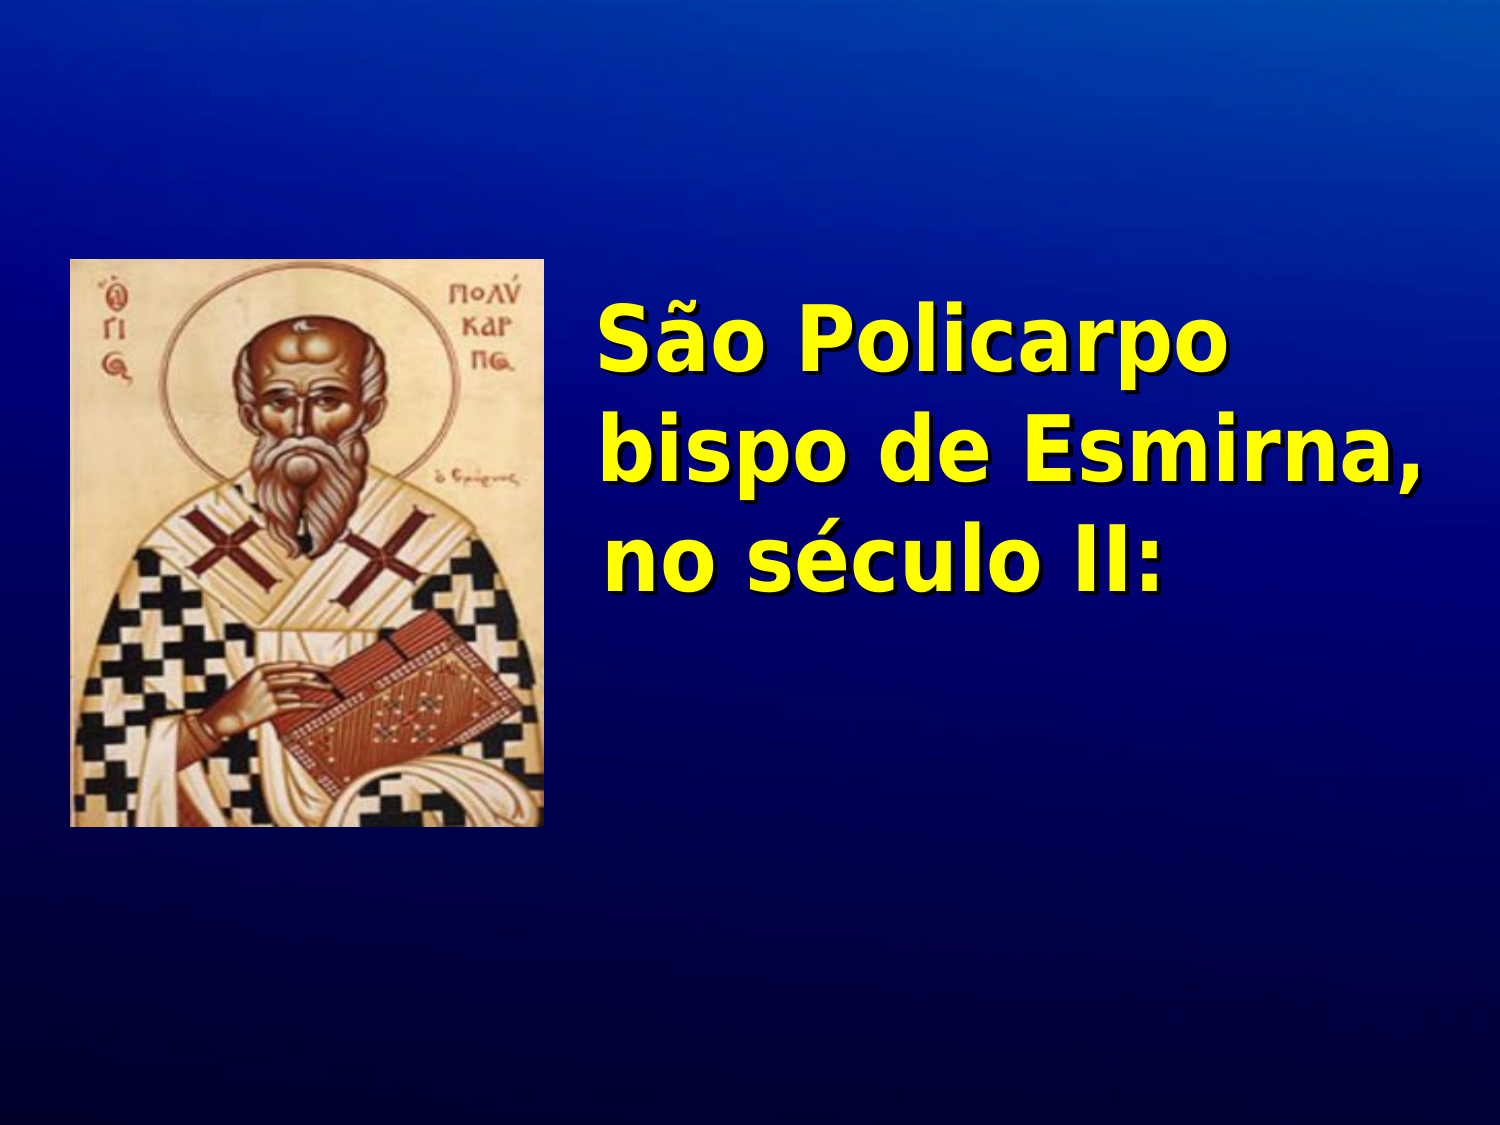

São Policarpo bispo de Esmirna,
 no século II: